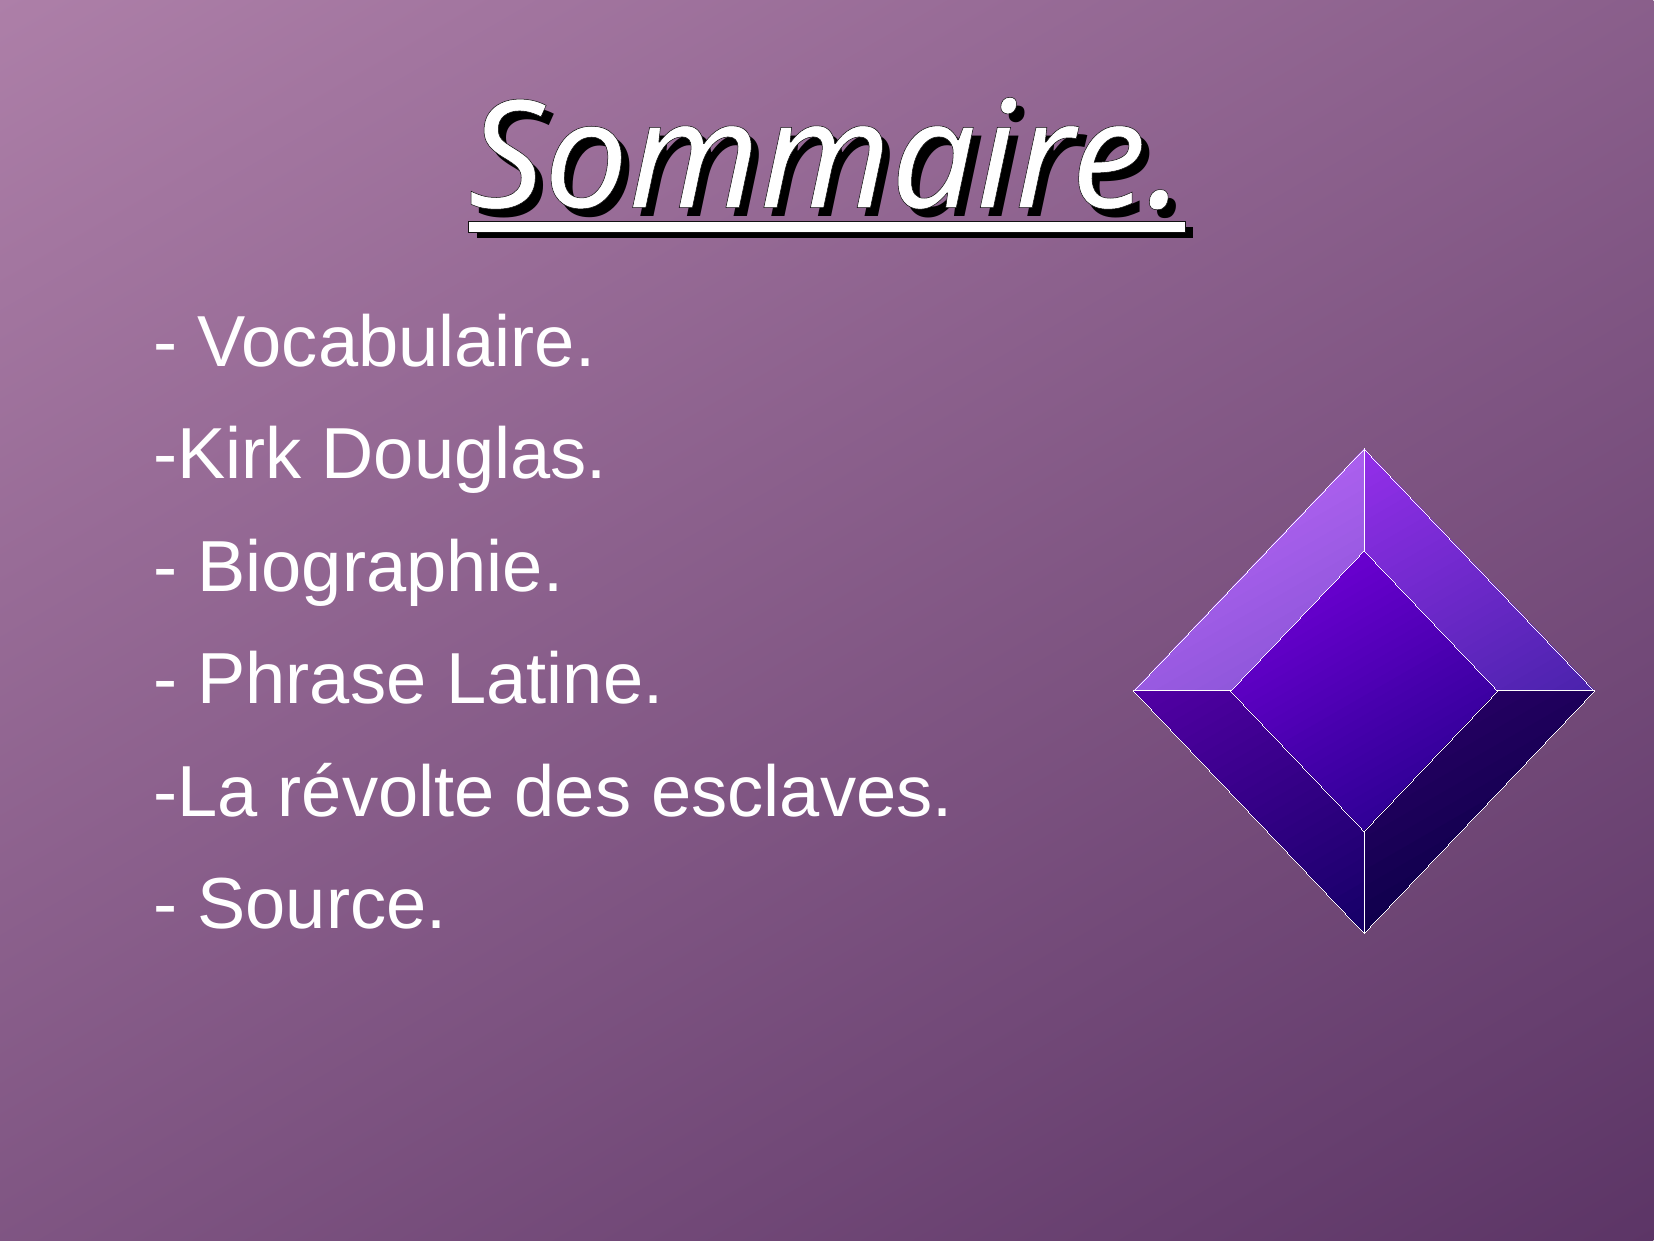

# Sommaire.
- Vocabulaire.
-Kirk Douglas.
- Biographie.
- Phrase Latine.
-La révolte des esclaves.
- Source.